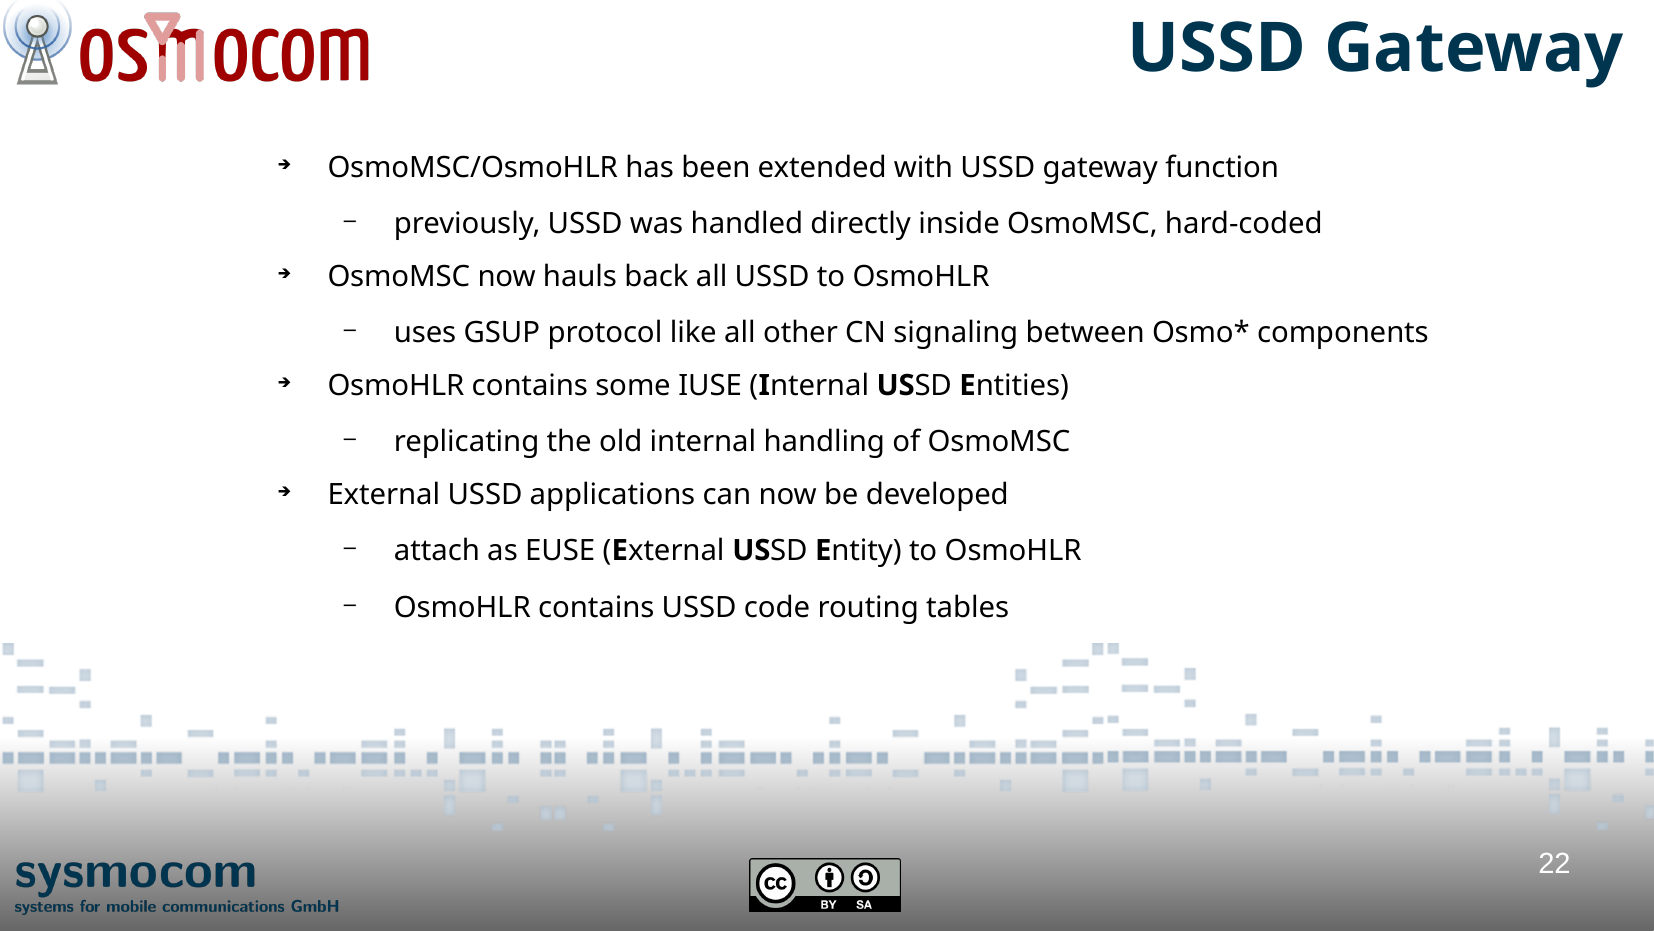

# USSD Gateway
OsmoMSC/OsmoHLR has been extended with USSD gateway function
previously, USSD was handled directly inside OsmoMSC, hard-coded
OsmoMSC now hauls back all USSD to OsmoHLR
uses GSUP protocol like all other CN signaling between Osmo* components
OsmoHLR contains some IUSE (Internal USSD Entities)
replicating the old internal handling of OsmoMSC
External USSD applications can now be developed
attach as EUSE (External USSD Entity) to OsmoHLR
OsmoHLR contains USSD code routing tables
22